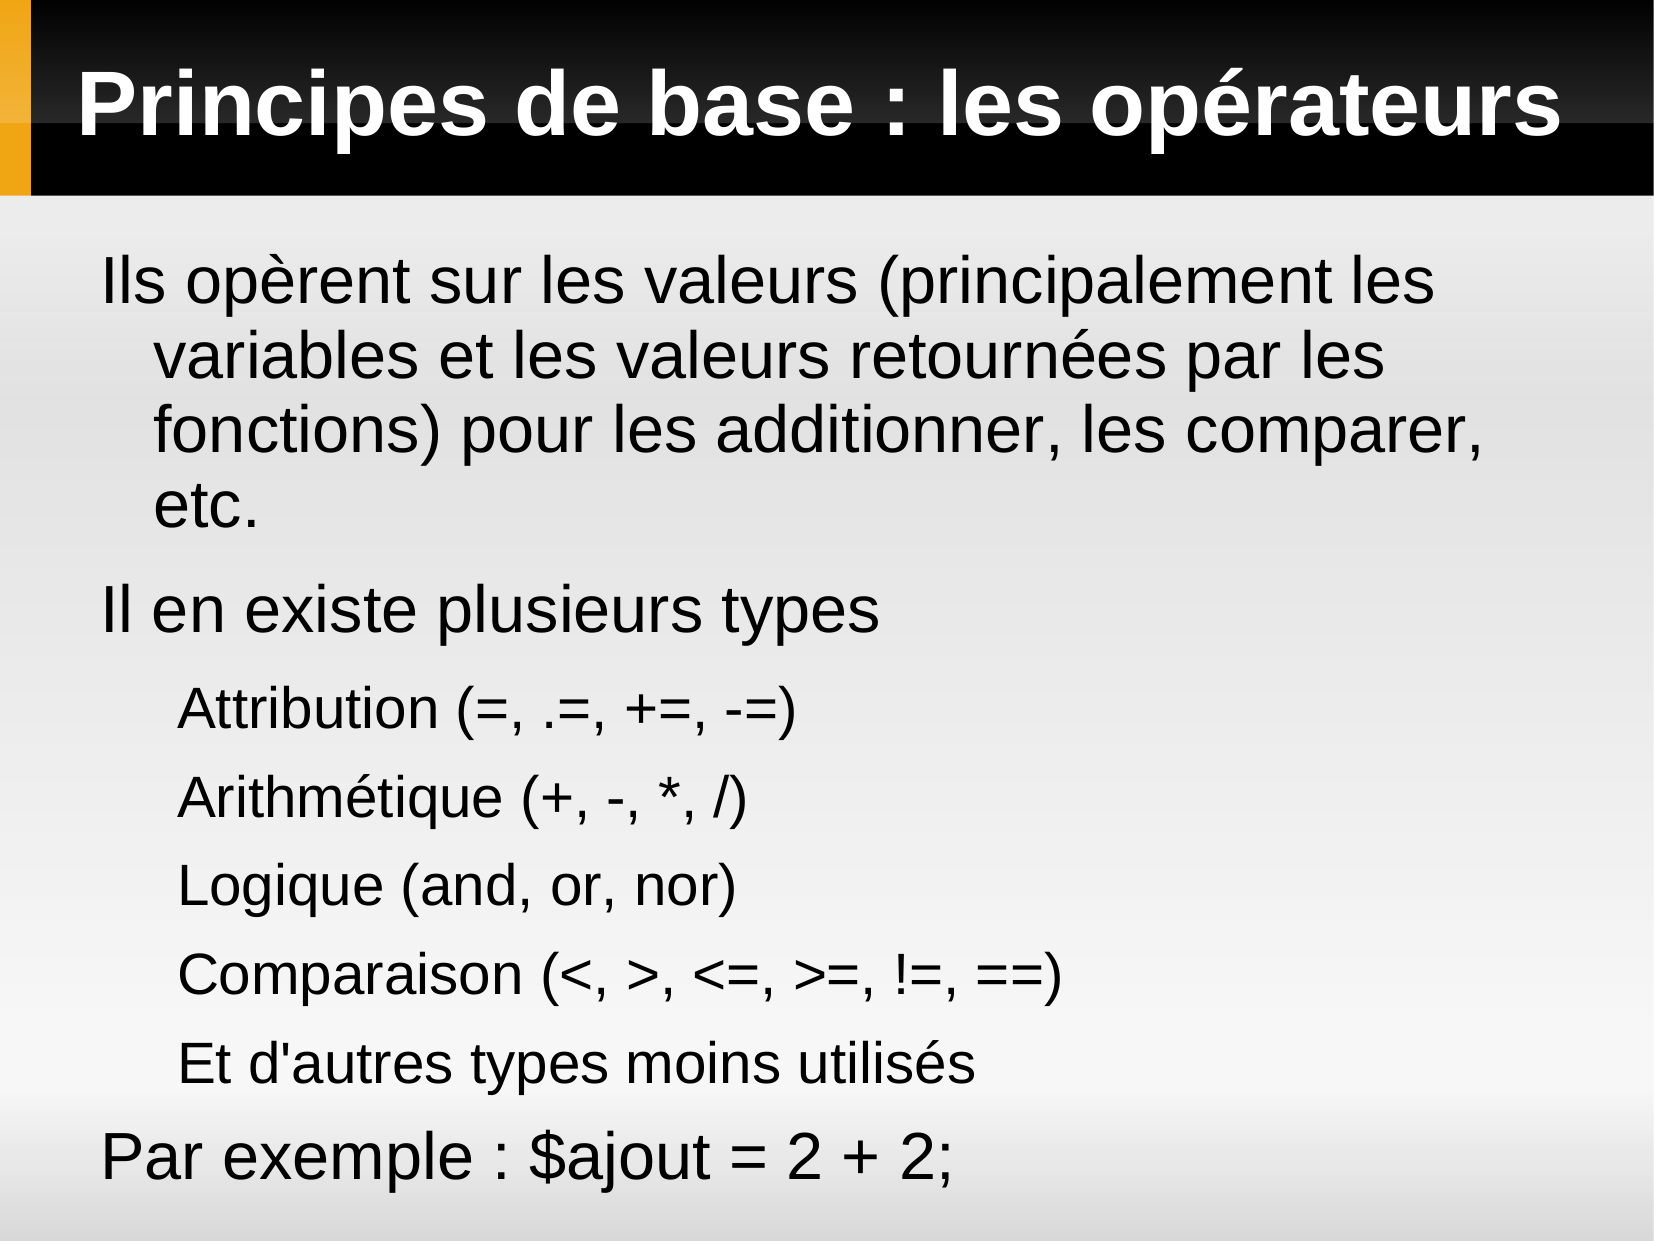

# Principes de base : les opérateurs
Ils opèrent sur les valeurs (principalement les variables et les valeurs retournées par les fonctions) pour les additionner, les comparer, etc.
Il en existe plusieurs types
Attribution (=, .=, +=, -=)
Arithmétique (+, -, *, /)
Logique (and, or, nor)
Comparaison (<, >, <=, >=, !=, ==)
Et d'autres types moins utilisés
Par exemple : $ajout = 2 + 2;